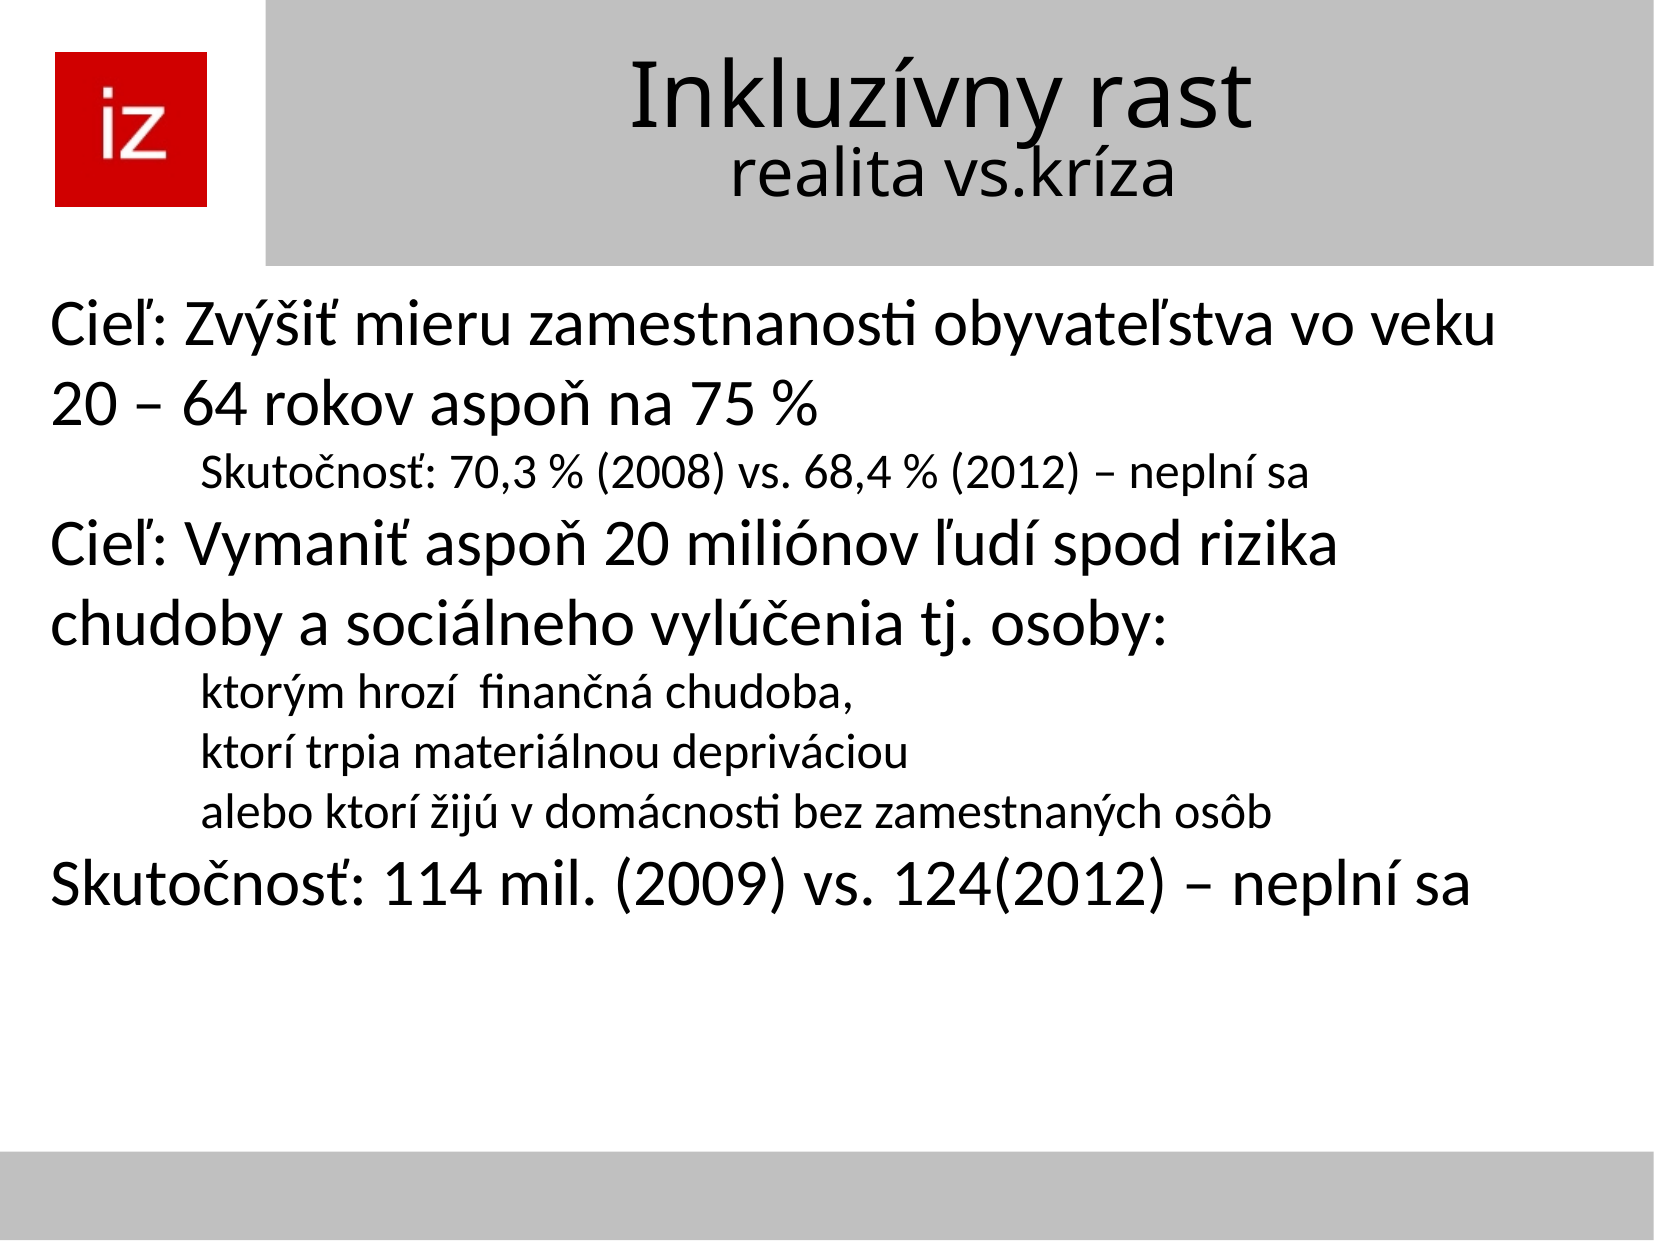

# Inkluzívny rast realita vs.kríza
Cieľ: Zvýšiť mieru zamestnanosti obyvateľstva vo veku 20 – 64 rokov aspoň na 75 %
Skutočnosť: 70,3 % (2008) vs. 68,4 % (2012) – neplní sa
Cieľ: Vymaniť aspoň 20 miliónov ľudí spod rizika chudoby a sociálneho vylúčenia tj. osoby:
ktorým hrozí finančná chudoba,
ktorí trpia materiálnou depriváciou
alebo ktorí žijú v domácnosti bez zamestnaných osôb
Skutočnosť: 114 mil. (2009) vs. 124(2012) – neplní sa